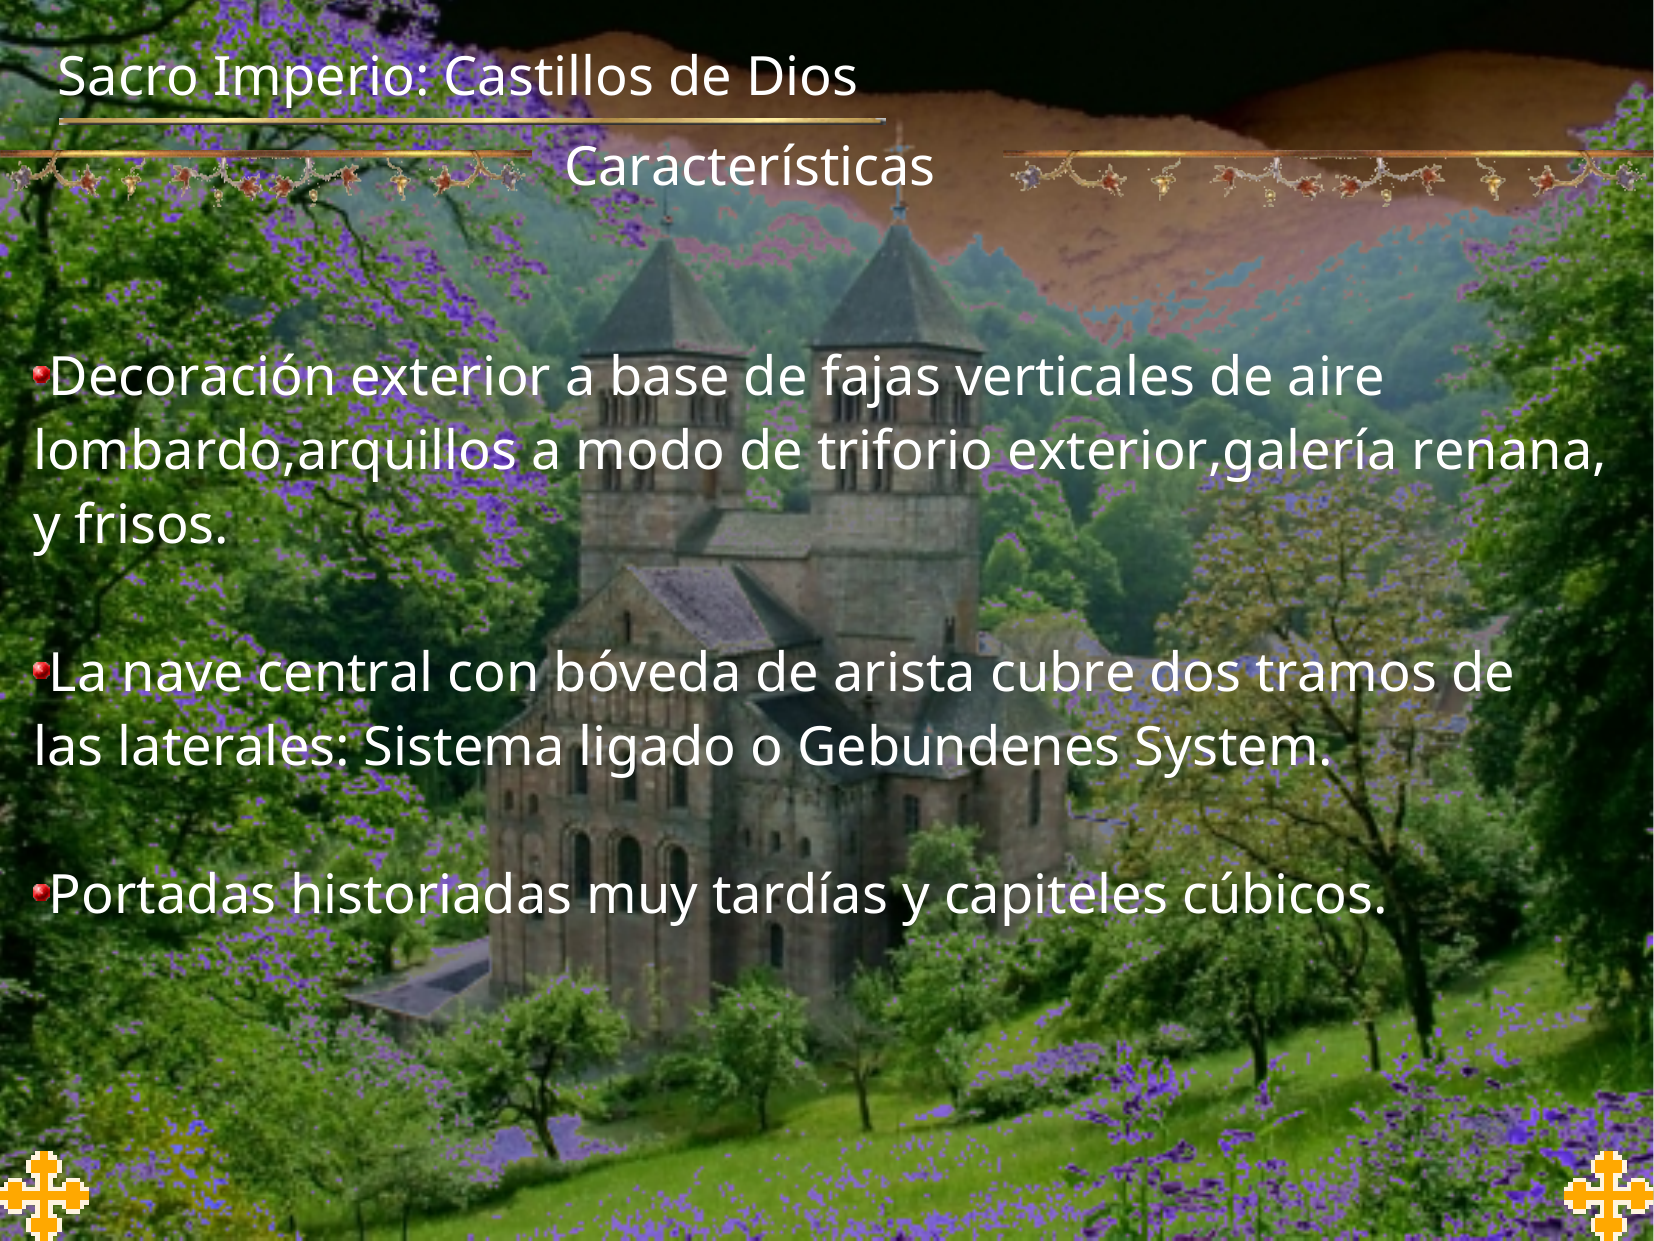

Sacro Imperio: Castillos de Dios
Características
Decoración exterior a base de fajas verticales de aire
lombardo,arquillos a modo de triforio exterior,galería renana,
y frisos.
La nave central con bóveda de arista cubre dos tramos de
las laterales: Sistema ligado o Gebundenes System.
Portadas historiadas muy tardías y capiteles cúbicos.